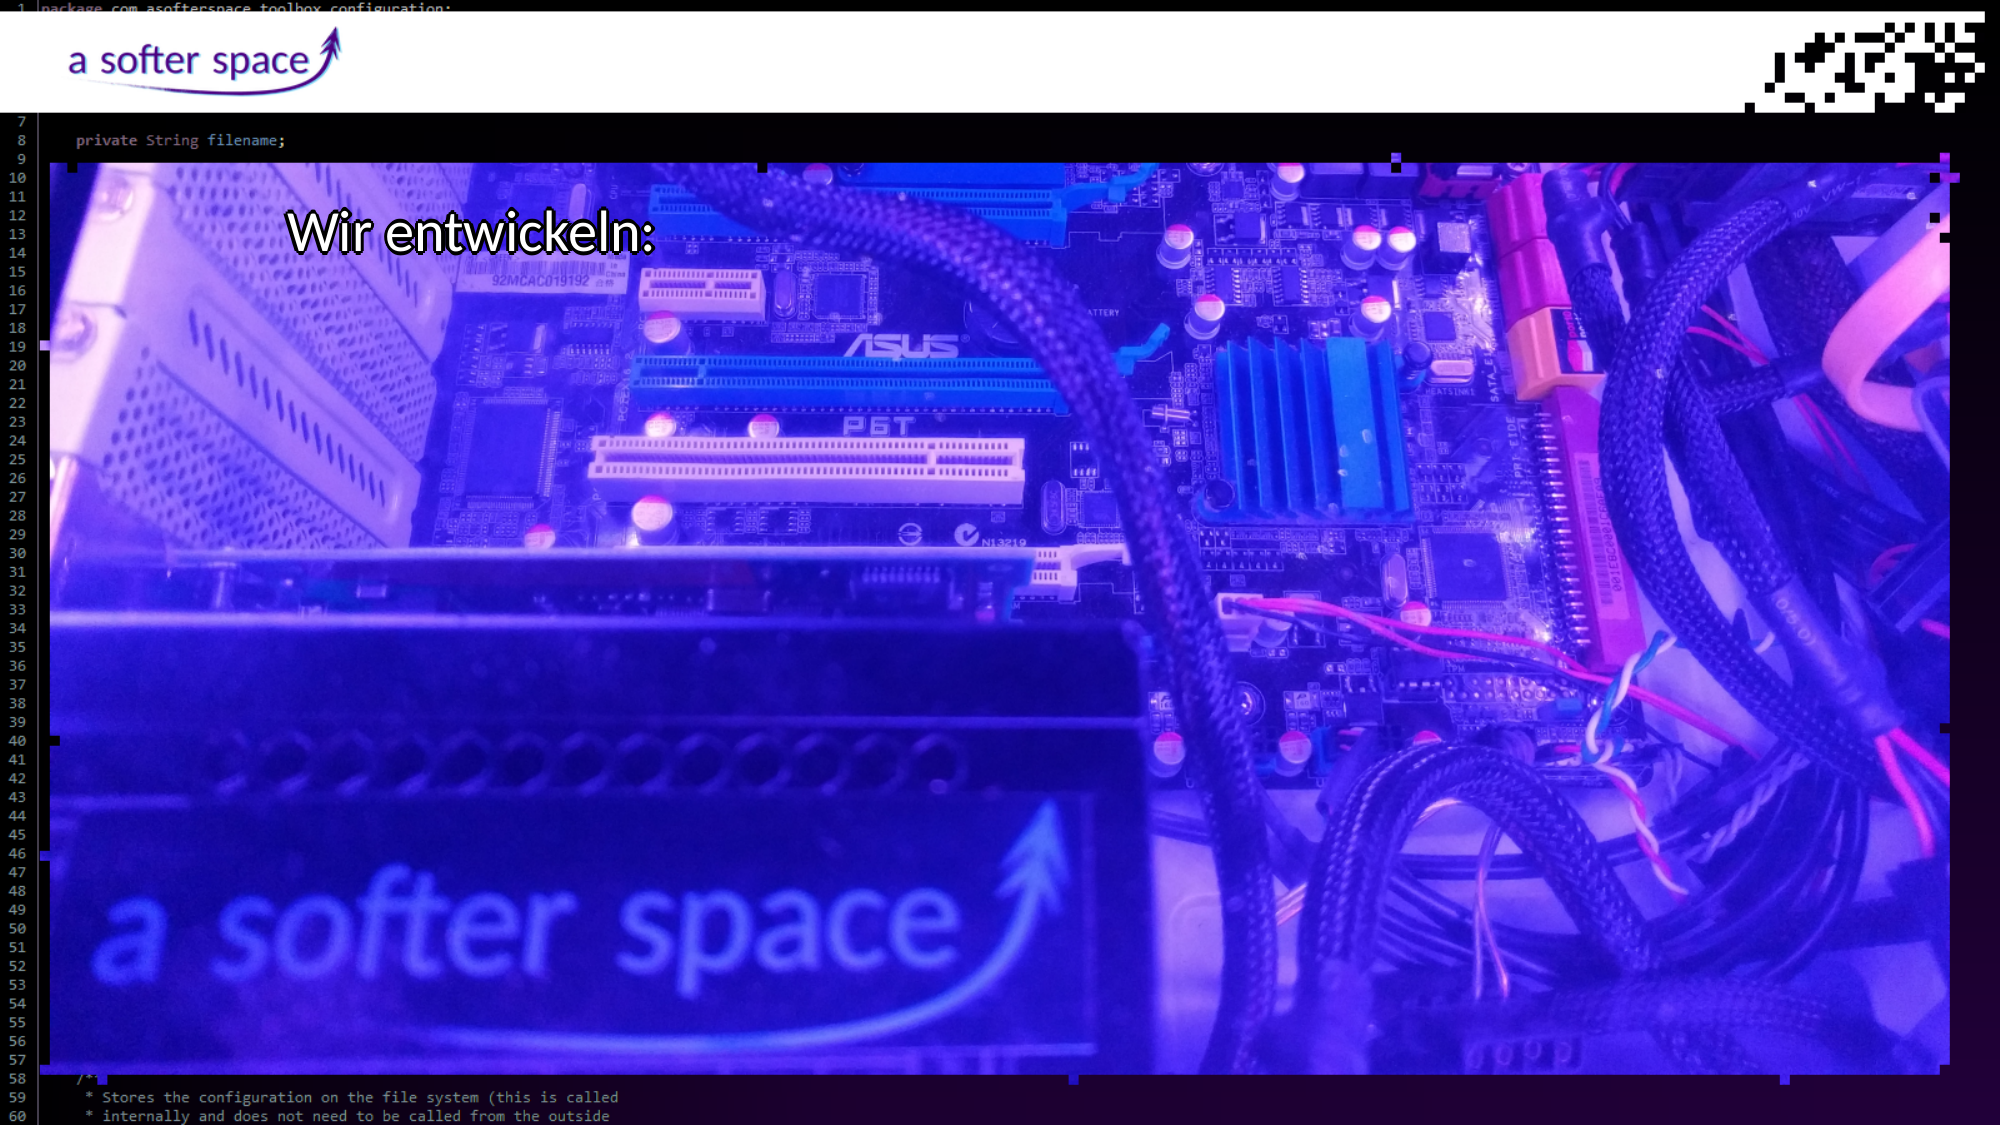

Wir entwickeln:
Wir entwickeln:
# Wir entwickeln:
Wir entwickeln:
Wir entwickeln:
Wir entwickeln:
Wir entwickeln:
Wir entwickeln:
Wir entwickeln:
Wir entwickeln:
Wir entwickeln:
Wir entwickeln:
Wir entwickeln: